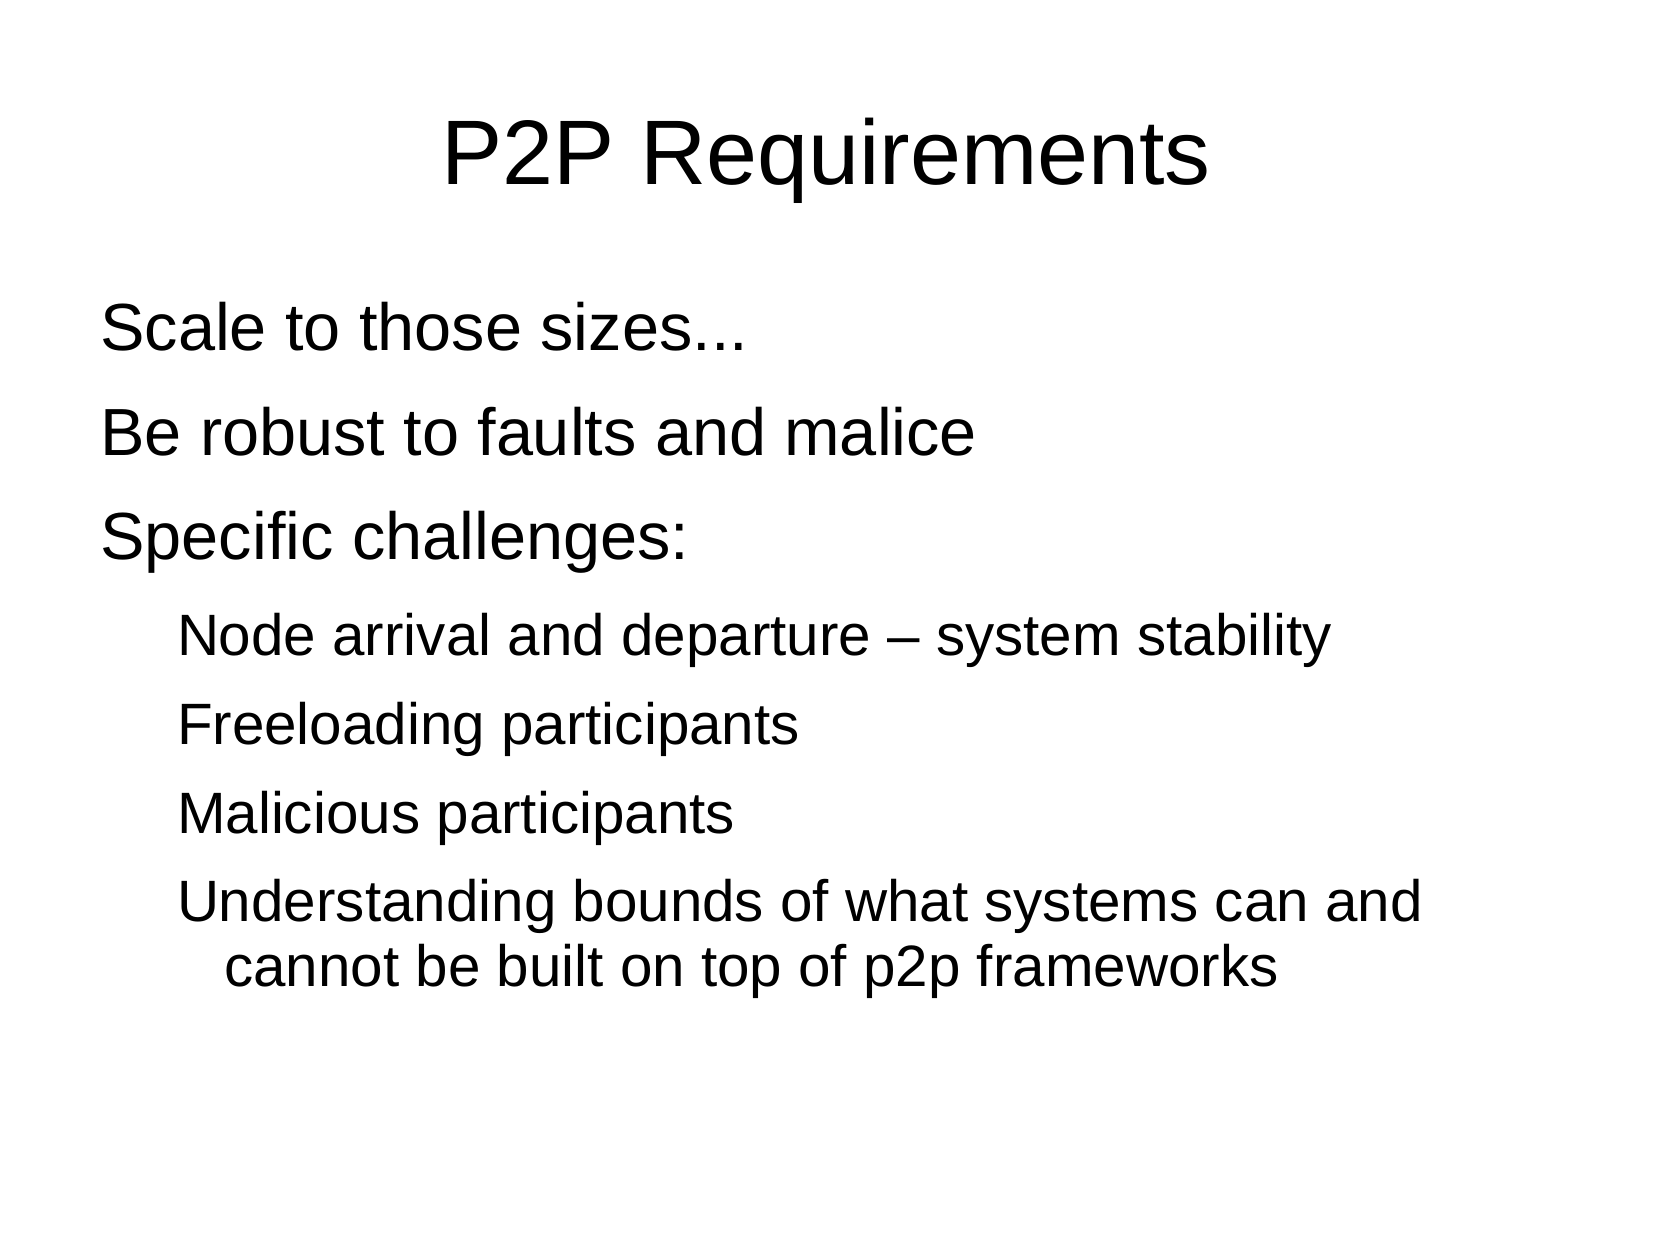

# P2P Requirements
Scale to those sizes...
Be robust to faults and malice
Specific challenges:
Node arrival and departure – system stability
Freeloading participants
Malicious participants
Understanding bounds of what systems can and cannot be built on top of p2p frameworks